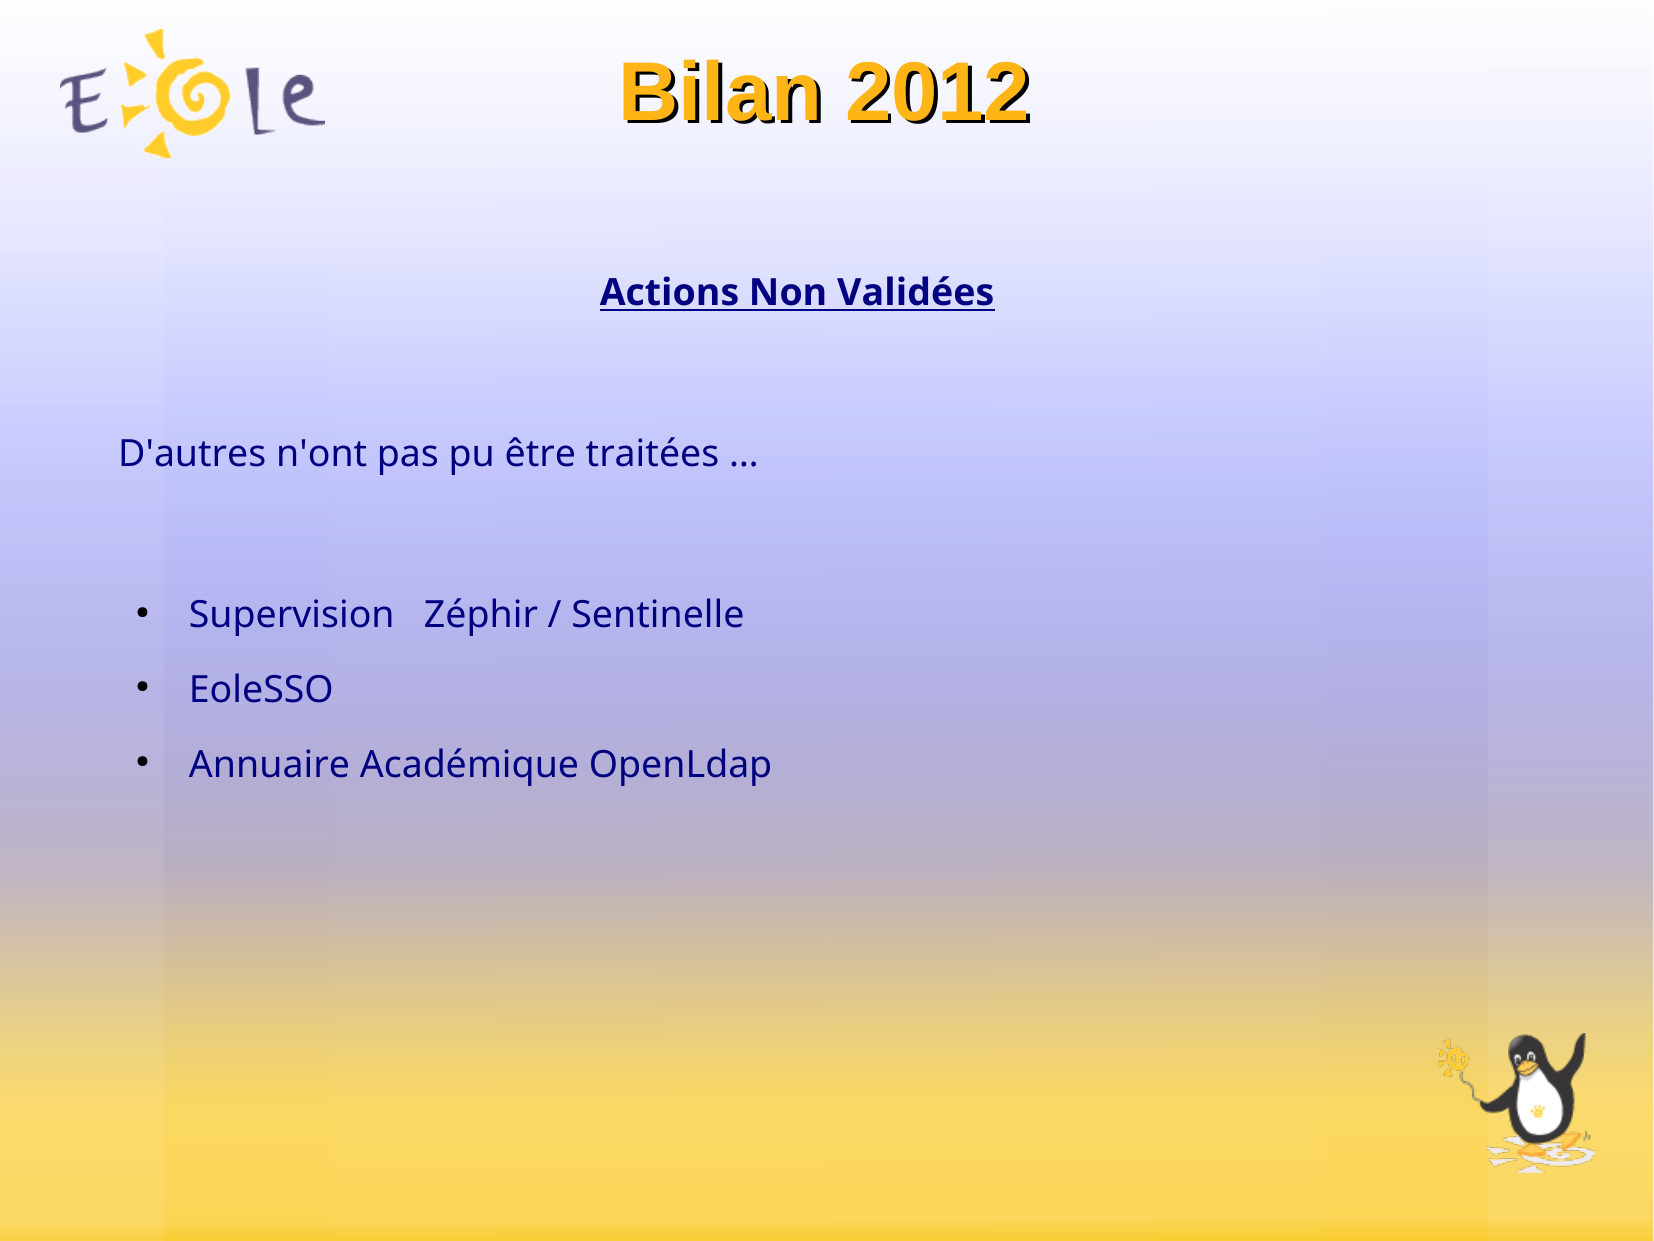

# Bilan 2012
Actions Non Validées
D'autres n'ont pas pu être traitées …
Supervision Zéphir / Sentinelle
EoleSSO
Annuaire Académique OpenLdap